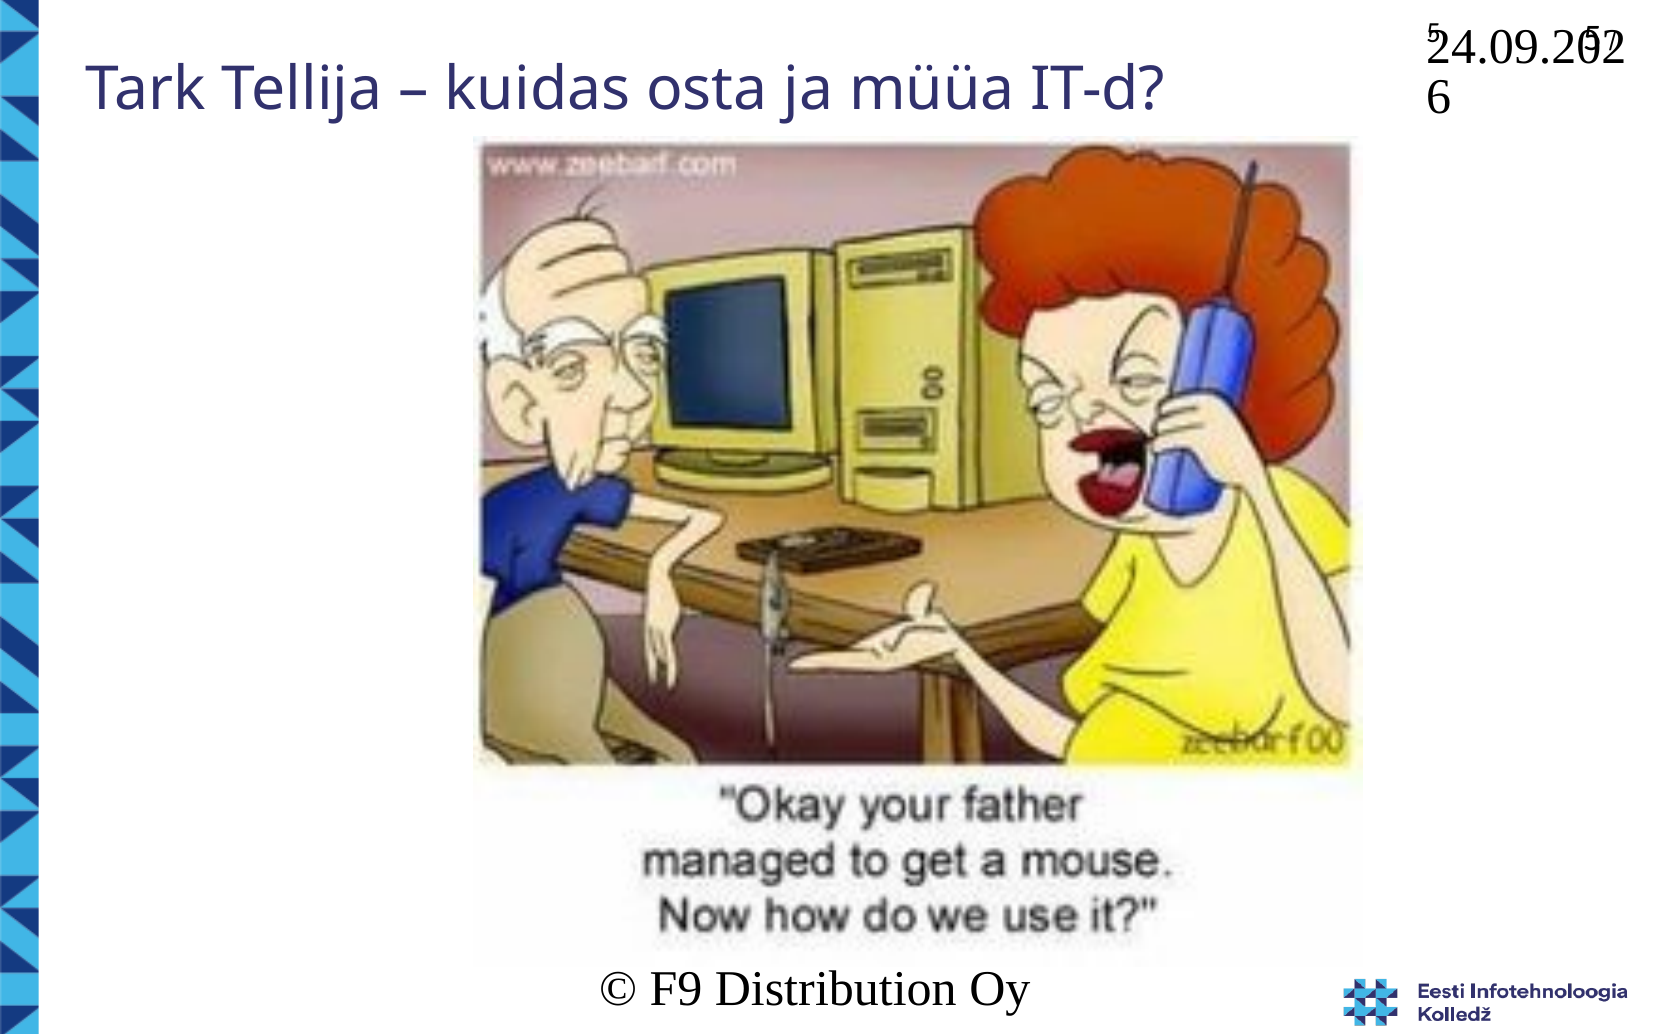

# Tark Tellija – kuidas osta ja müüa IT-d?
© F9 Distribution Oy